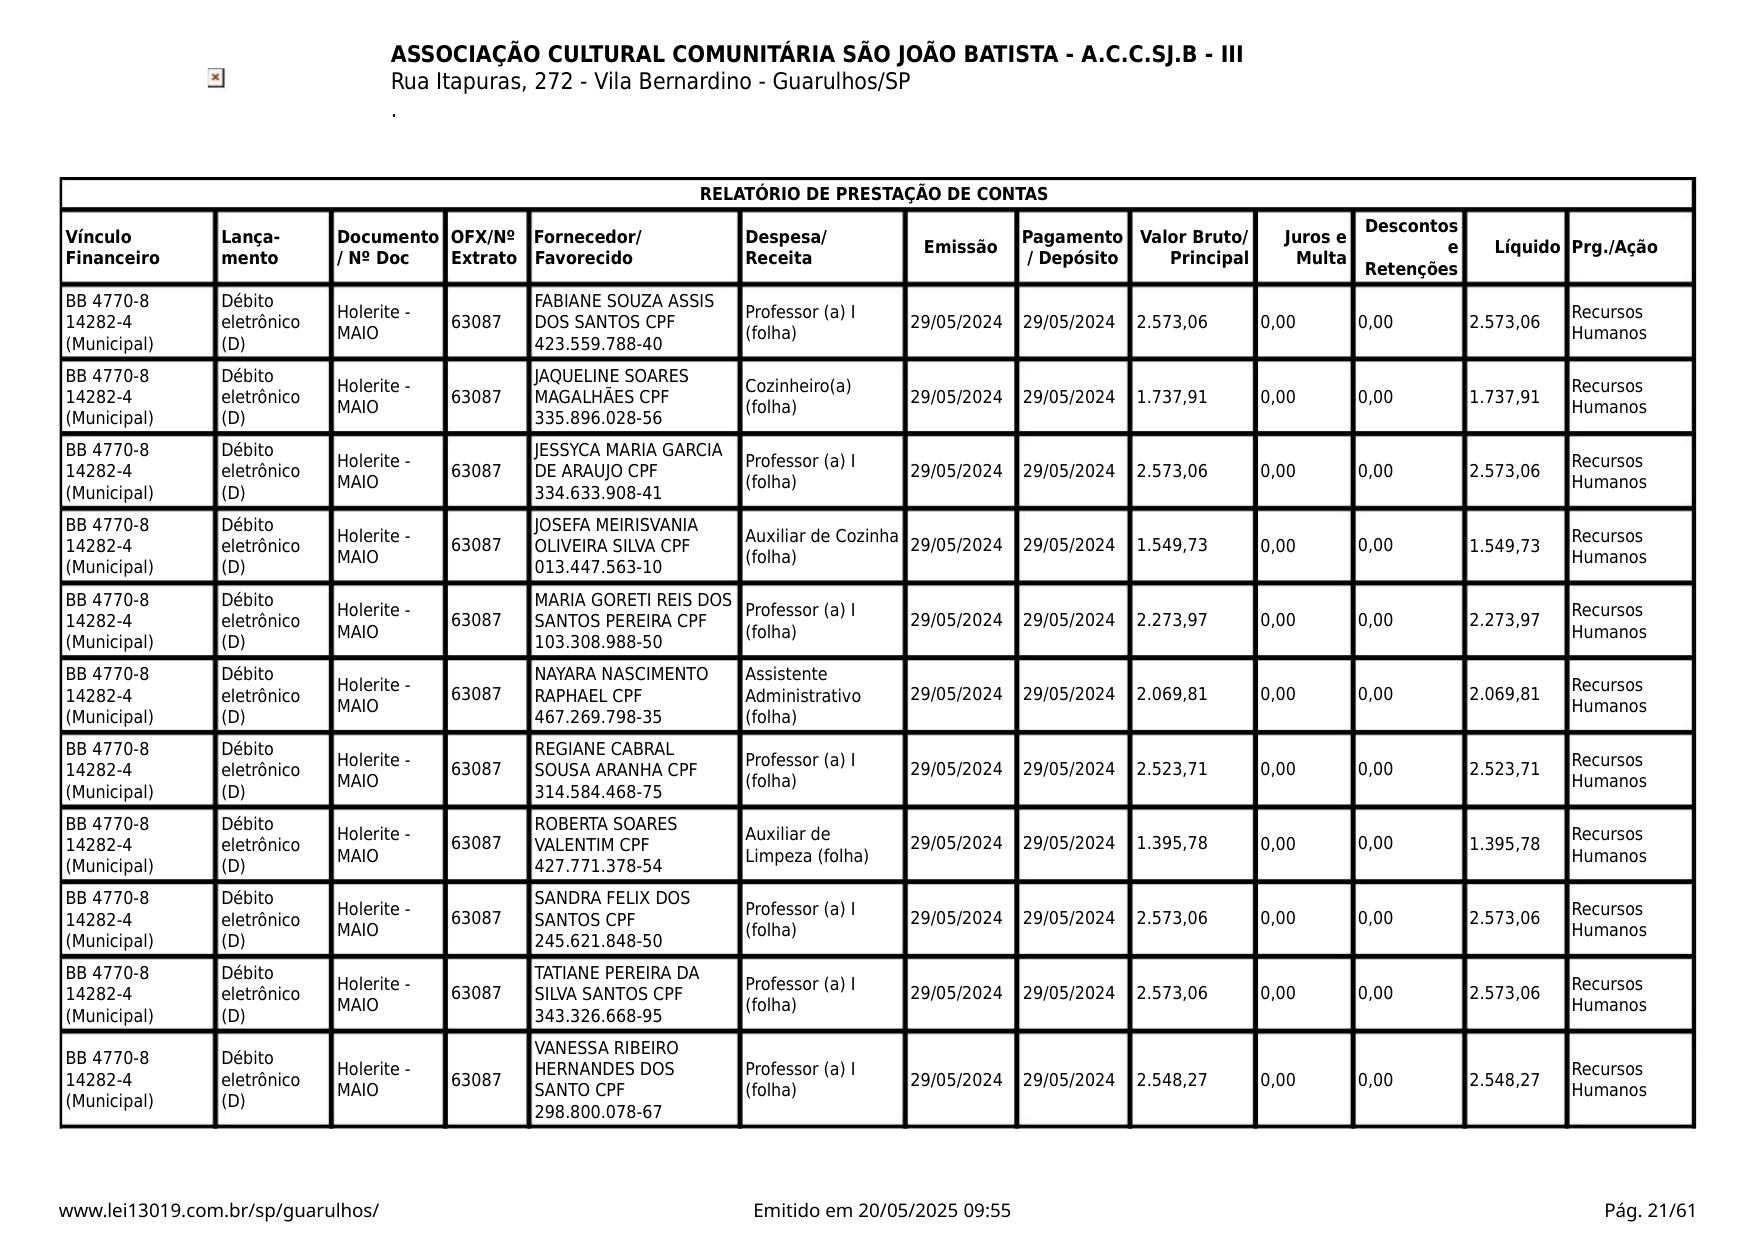

ASSOCIAÇÃO CULTURAL COMUNITÁRIA SÃO JOÃO BATISTA - A.C.C.SJ.B - III
Rua Itapuras, 272 - Vila Bernardino - Guarulhos/SP
.
RELATÓRIO DE PRESTAÇÃO DE CONTAS
Descontos
e
Retenções
Vínculo
Financeiro
Lança-
mento
Documento OFX/Nº Fornecedor/
Despesa/
Receita
Pagamento Valor Bruto/
/ Depósito Principal
Juros e
Multa
Emissão
Líquido Prg./Ação
/ Nº Doc
Extrato Favorecido
BB 4770-8
14282-4
(Municipal)
Débito
eletrônico
(D)
FABIANE SOUZA ASSIS
DOS SANTOS CPF
423.559.788-40
Holerite -
MAIO
Professor (a) I
(folha)
Recursos
Humanos
63087
63087
63087
63087
63087
63087
63087
63087
63087
63087
29/05/2024 29/05/2024 2.573,06
29/05/2024 29/05/2024 1.737,91
29/05/2024 29/05/2024 2.573,06
29/05/2024 29/05/2024 1.549,73
29/05/2024 29/05/2024 2.273,97
29/05/2024 29/05/2024 2.069,81
29/05/2024 29/05/2024 2.523,71
29/05/2024 29/05/2024 1.395,78
29/05/2024 29/05/2024 2.573,06
29/05/2024 29/05/2024 2.573,06
0,00
0,00
0,00
0,00
0,00
0,00
0,00
0,00
0,00
0,00
0,00
2.573,06
BB 4770-8
14282-4
(Municipal)
Débito
eletrônico
(D)
JAQUELINE SOARES
MAGALHÃES CPF
335.896.028-56
Holerite -
MAIO
Cozinheiro(a)
(folha)
Recursos
Humanos
0,00
0,00
0,00
0,00
0,00
0,00
0,00
0,00
0,00
1.737,91
2.573,06
1.549,73
2.273,97
2.069,81
2.523,71
1.395,78
2.573,06
2.573,06
BB 4770-8
14282-4
(Municipal)
Débito
eletrônico
(D)
JESSYCA MARIA GARCIA
DE ARAUJO CPF
334.633.908-41
Holerite -
MAIO
Professor (a) I
(folha)
Recursos
Humanos
BB 4770-8
14282-4
(Municipal)
Débito
eletrônico
(D)
JOSEFA MEIRISVANIA
OLIVEIRA SILVA CPF
013.447.563-10
Holerite -
MAIO
Auxiliar de Cozinha
(folha)
Recursos
Humanos
BB 4770-8
14282-4
(Municipal)
Débito
eletrônico
(D)
MARIA GORETI REIS DOS
SANTOS PEREIRA CPF
103.308.988-50
Holerite -
MAIO
Professor (a) I
(folha)
Recursos
Humanos
BB 4770-8
14282-4
(Municipal)
Débito
eletrônico
(D)
NAYARA NASCIMENTO
RAPHAEL CPF
467.269.798-35
Assistente
Administrativo
(folha)
Holerite -
MAIO
Recursos
Humanos
BB 4770-8
14282-4
(Municipal)
Débito
eletrônico
(D)
REGIANE CABRAL
SOUSA ARANHA CPF
314.584.468-75
Holerite -
MAIO
Professor (a) I
(folha)
Recursos
Humanos
BB 4770-8
14282-4
(Municipal)
Débito
eletrônico
(D)
ROBERTA SOARES
VALENTIM CPF
427.771.378-54
Holerite -
MAIO
Auxiliar de
Limpeza (folha)
Recursos
Humanos
BB 4770-8
14282-4
(Municipal)
Débito
eletrônico
(D)
SANDRA FELIX DOS
SANTOS CPF
245.621.848-50
Holerite -
MAIO
Professor (a) I
(folha)
Recursos
Humanos
BB 4770-8
14282-4
(Municipal)
Débito
eletrônico
(D)
TATIANE PEREIRA DA
SILVA SANTOS CPF
343.326.668-95
Holerite -
MAIO
Professor (a) I
(folha)
Recursos
Humanos
VANESSA RIBEIRO
HERNANDES DOS
SANTO CPF
BB 4770-8
14282-4
(Municipal)
Débito
eletrônico
(D)
Holerite -
MAIO
Professor (a) I
(folha)
Recursos
Humanos
63087
29/05/2024 29/05/2024 2.548,27
0,00
0,00
2.548,27
298.800.078-67
www.lei13019.com.br/sp/guarulhos/
Emitido em 20/05/2025 09:55
Pág. 21/61